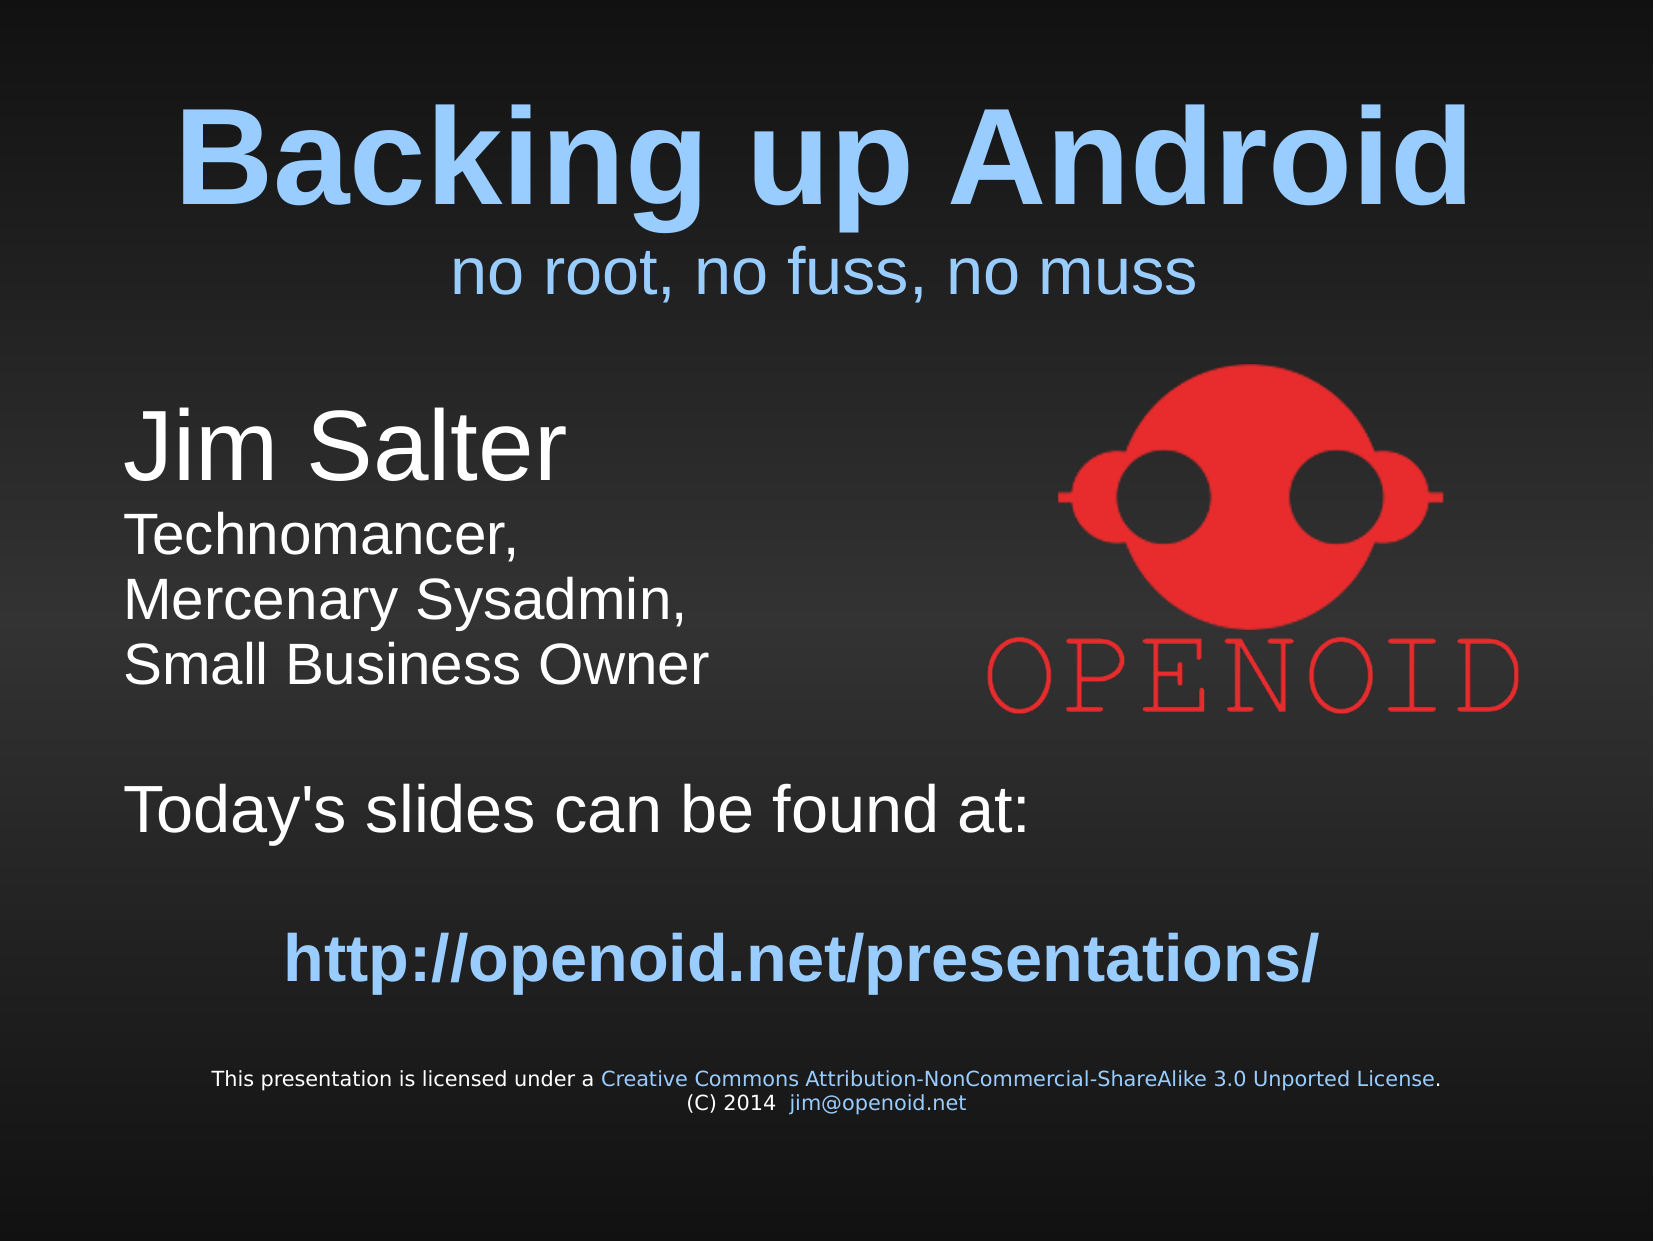

# Backing up Android no root, no fuss, no muss
This presentation is licensed under a Creative Commons Attribution-NonCommercial-ShareAlike 3.0 Unported License.
(C) 2014 jim@openoid.net
Jim Salter
Technomancer,
Mercenary Sysadmin,
Small Business Owner
Today's slides can be found at:
http://openoid.net/presentations/